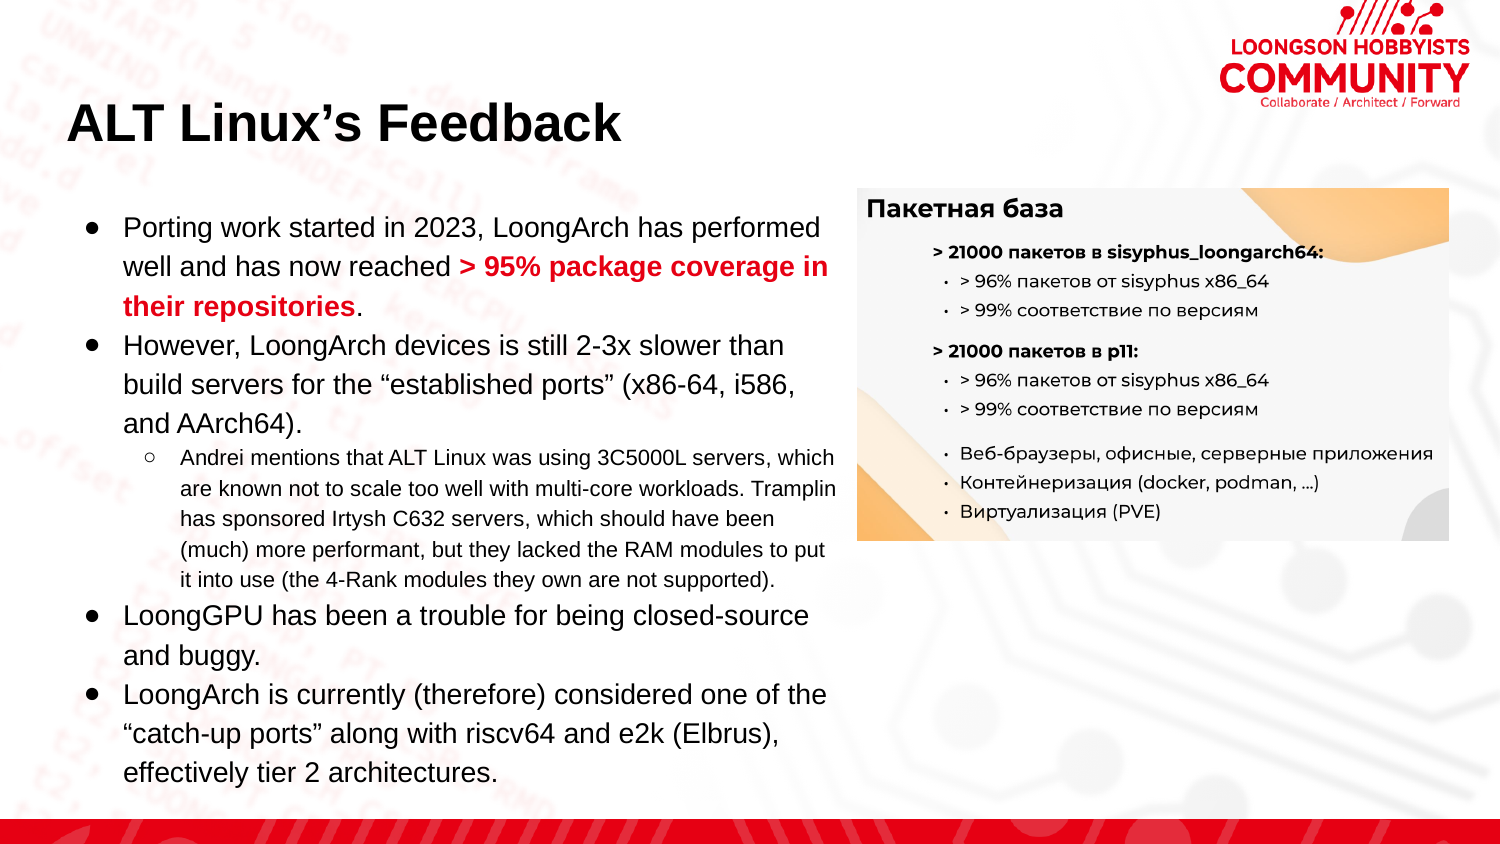

# ALT Linux’s Feedback
Porting work started in 2023, LoongArch has performed well and has now reached > 95% package coverage in their repositories.
However, LoongArch devices is still 2-3x slower than build servers for the “established ports” (x86-64, i586, and AArch64).
Andrei mentions that ALT Linux was using 3C5000L servers, which are known not to scale too well with multi-core workloads. Tramplin has sponsored Irtysh C632 servers, which should have been (much) more performant, but they lacked the RAM modules to put it into use (the 4-Rank modules they own are not supported).
LoongGPU has been a trouble for being closed-source and buggy.
LoongArch is currently (therefore) considered one of the “catch-up ports” along with riscv64 and e2k (Elbrus), effectively tier 2 architectures.